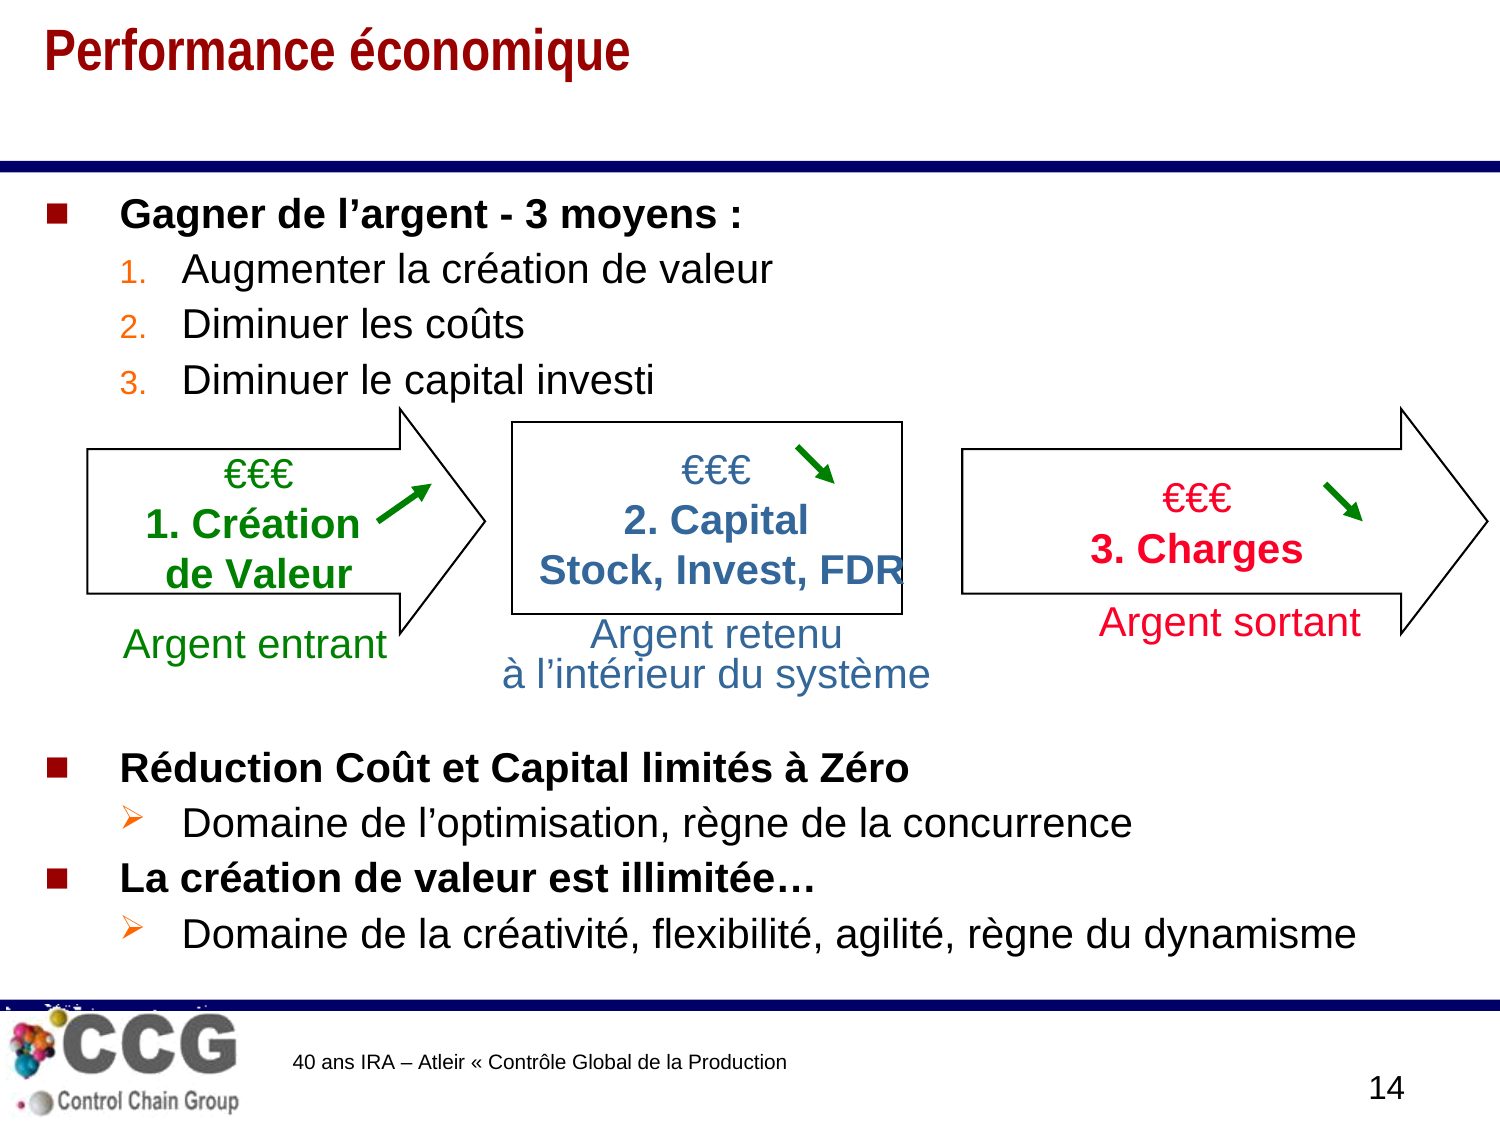

# Performance économique
Gagner de l’argent - 3 moyens :
Augmenter la création de valeur
Diminuer les coûts
Diminuer le capital investi
Réduction Coût et Capital limités à Zéro
Domaine de l’optimisation, règne de la concurrence
La création de valeur est illimitée…
Domaine de la créativité, flexibilité, agilité, règne du dynamisme
€€€
1. Création
de Valeur
€€€
3. Charges
€€€
2. Capital
 Stock, Invest, FDR
Argent sortant
Argent retenu
à l’intérieur du système
Argent entrant